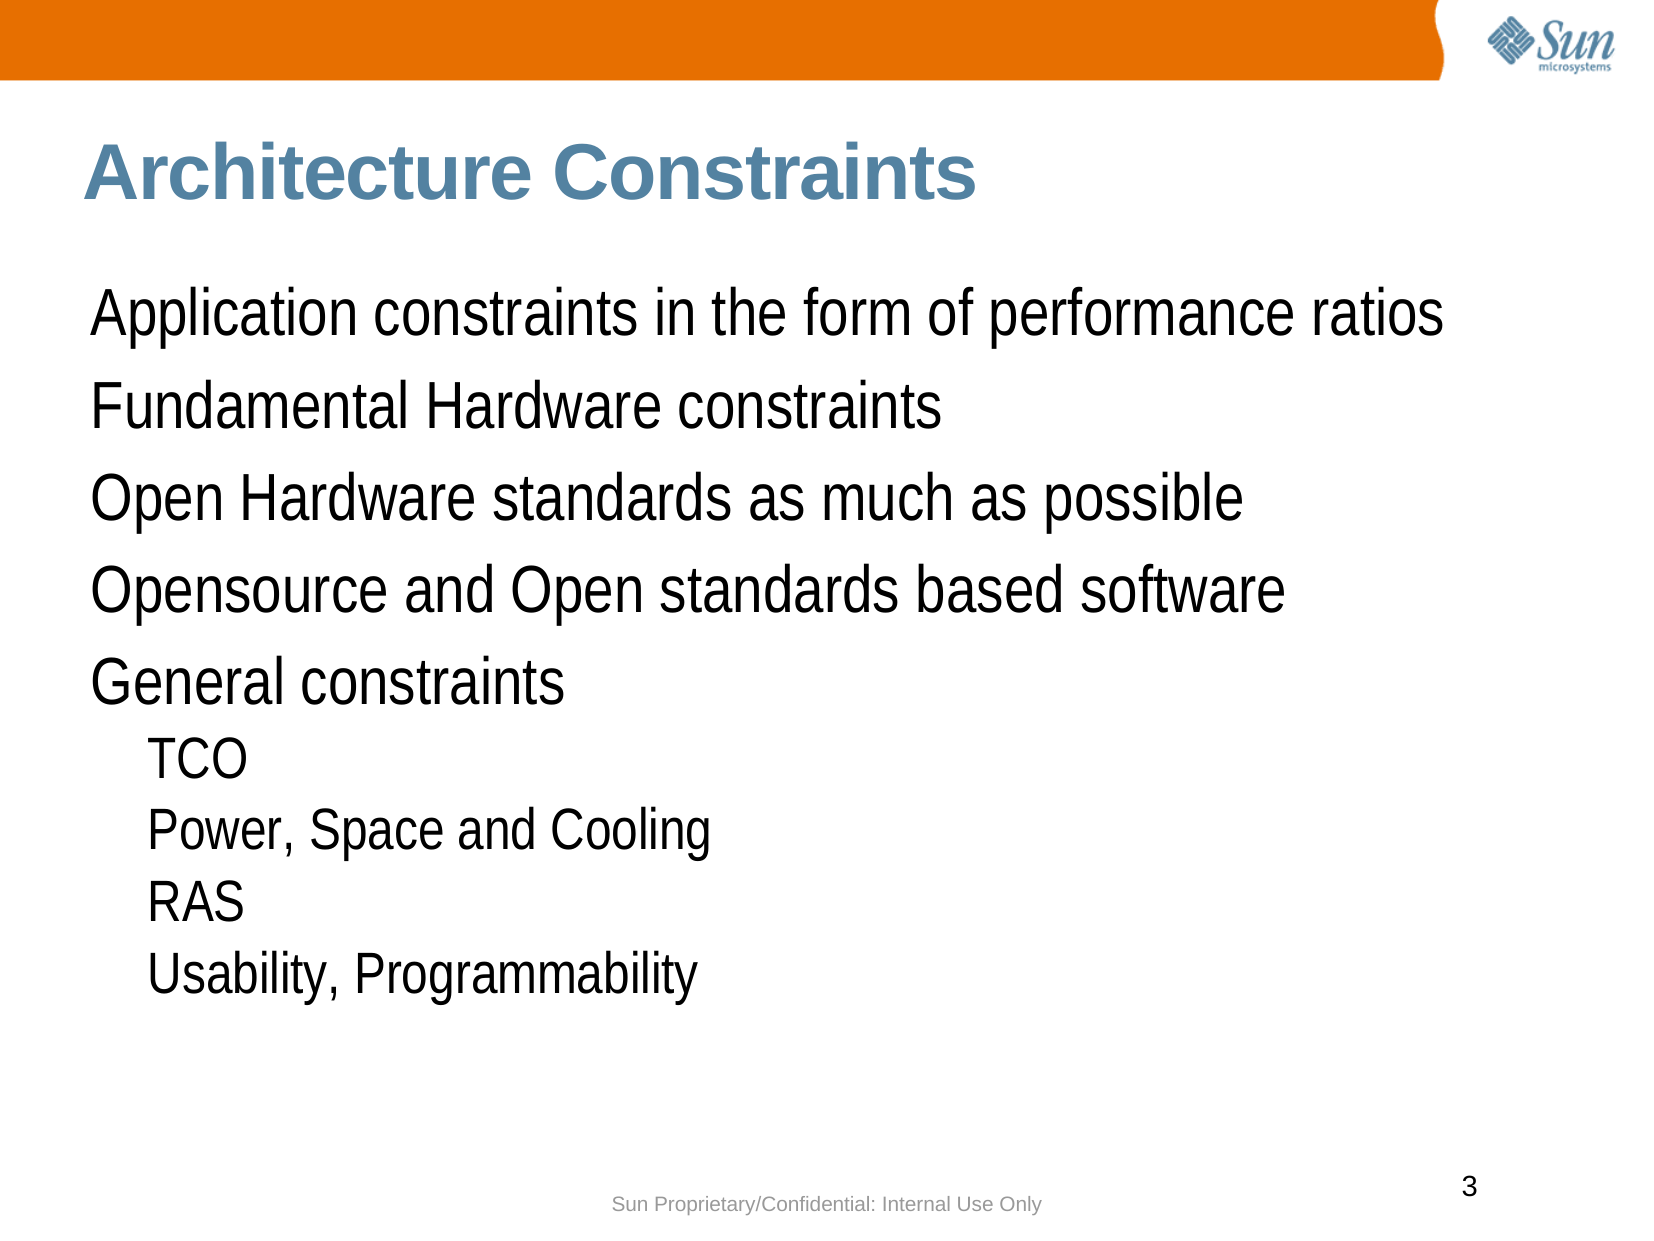

# Architecture Constraints
Application constraints in the form of performance ratios
Fundamental Hardware constraints
Open Hardware standards as much as possible
Opensource and Open standards based software
General constraints
TCO
Power, Space and Cooling
RAS
Usability, Programmability